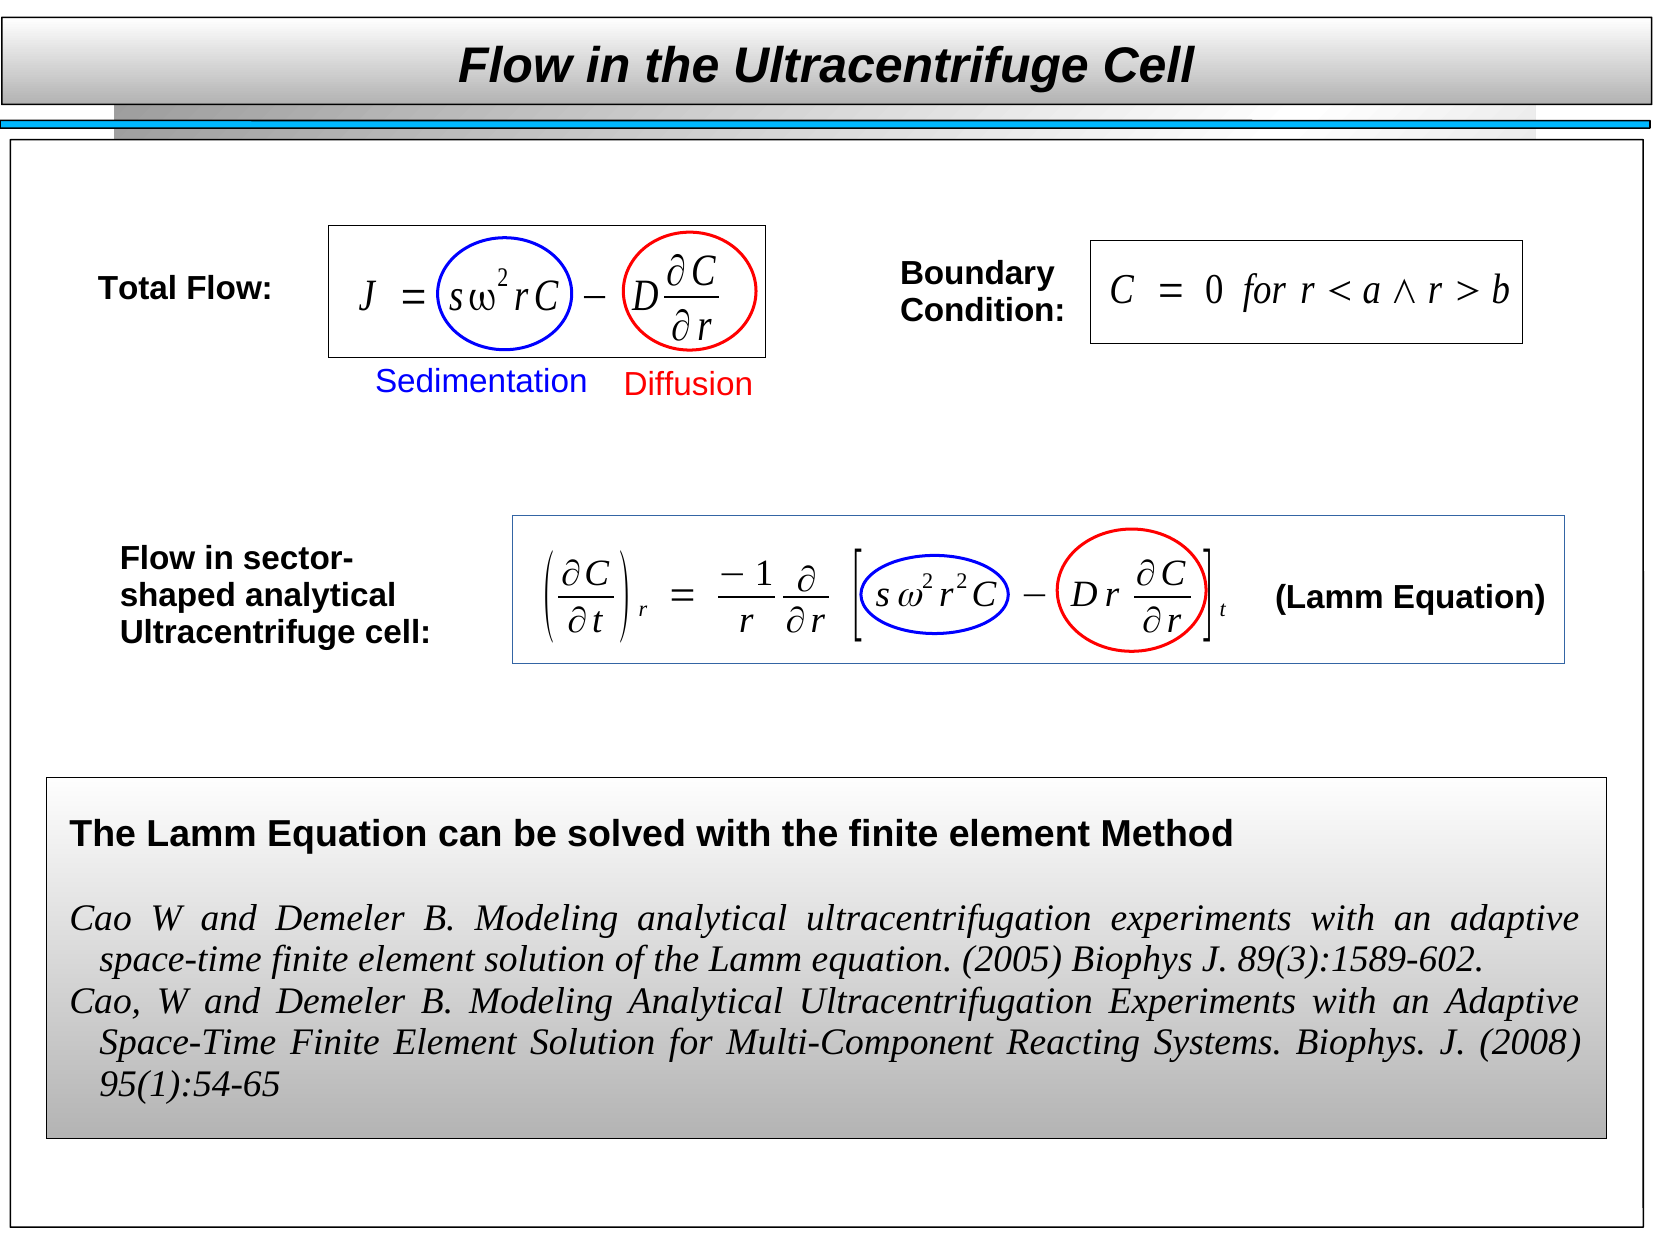

Flow in the Ultracentrifuge Cell
Boundary
Condition:
Total Flow:
Sedimentation
Diffusion
(Lamm Equation)
Flow in sector-
shaped analytical
Ultracentrifuge cell:
The Lamm Equation can be solved with the finite element Method
Cao W and Demeler B. Modeling analytical ultracentrifugation experiments with an adaptive space-time finite element solution of the Lamm equation. (2005) Biophys J. 89(3):1589-602.
Cao, W and Demeler B. Modeling Analytical Ultracentrifugation Experiments with an Adaptive Space-Time Finite Element Solution for Multi-Component Reacting Systems. Biophys. J. (2008) 95(1):54-65